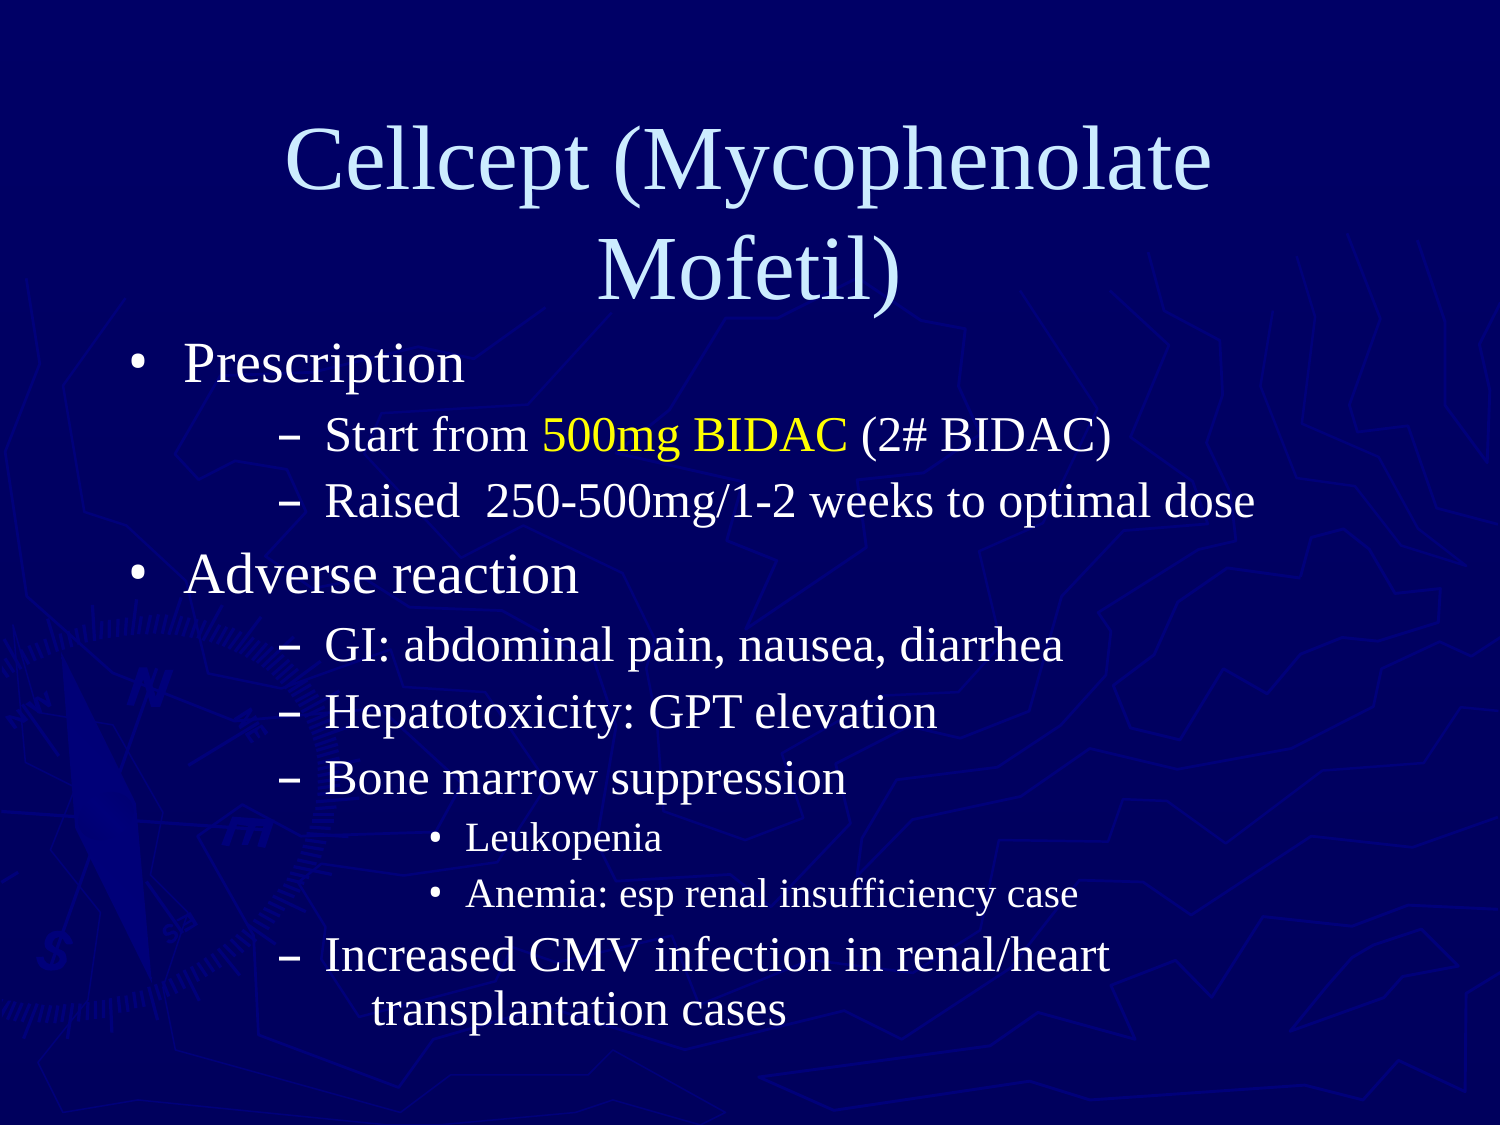

Cellcept (Mycophenolate Mofetil)
Prescription
Start from 500mg BIDAC (2# BIDAC)
Raised 250-500mg/1-2 weeks to optimal dose
Adverse reaction
GI: abdominal pain, nausea, diarrhea
Hepatotoxicity: GPT elevation
Bone marrow suppression
Leukopenia
Anemia: esp renal insufficiency case
Increased CMV infection in renal/heart transplantation cases